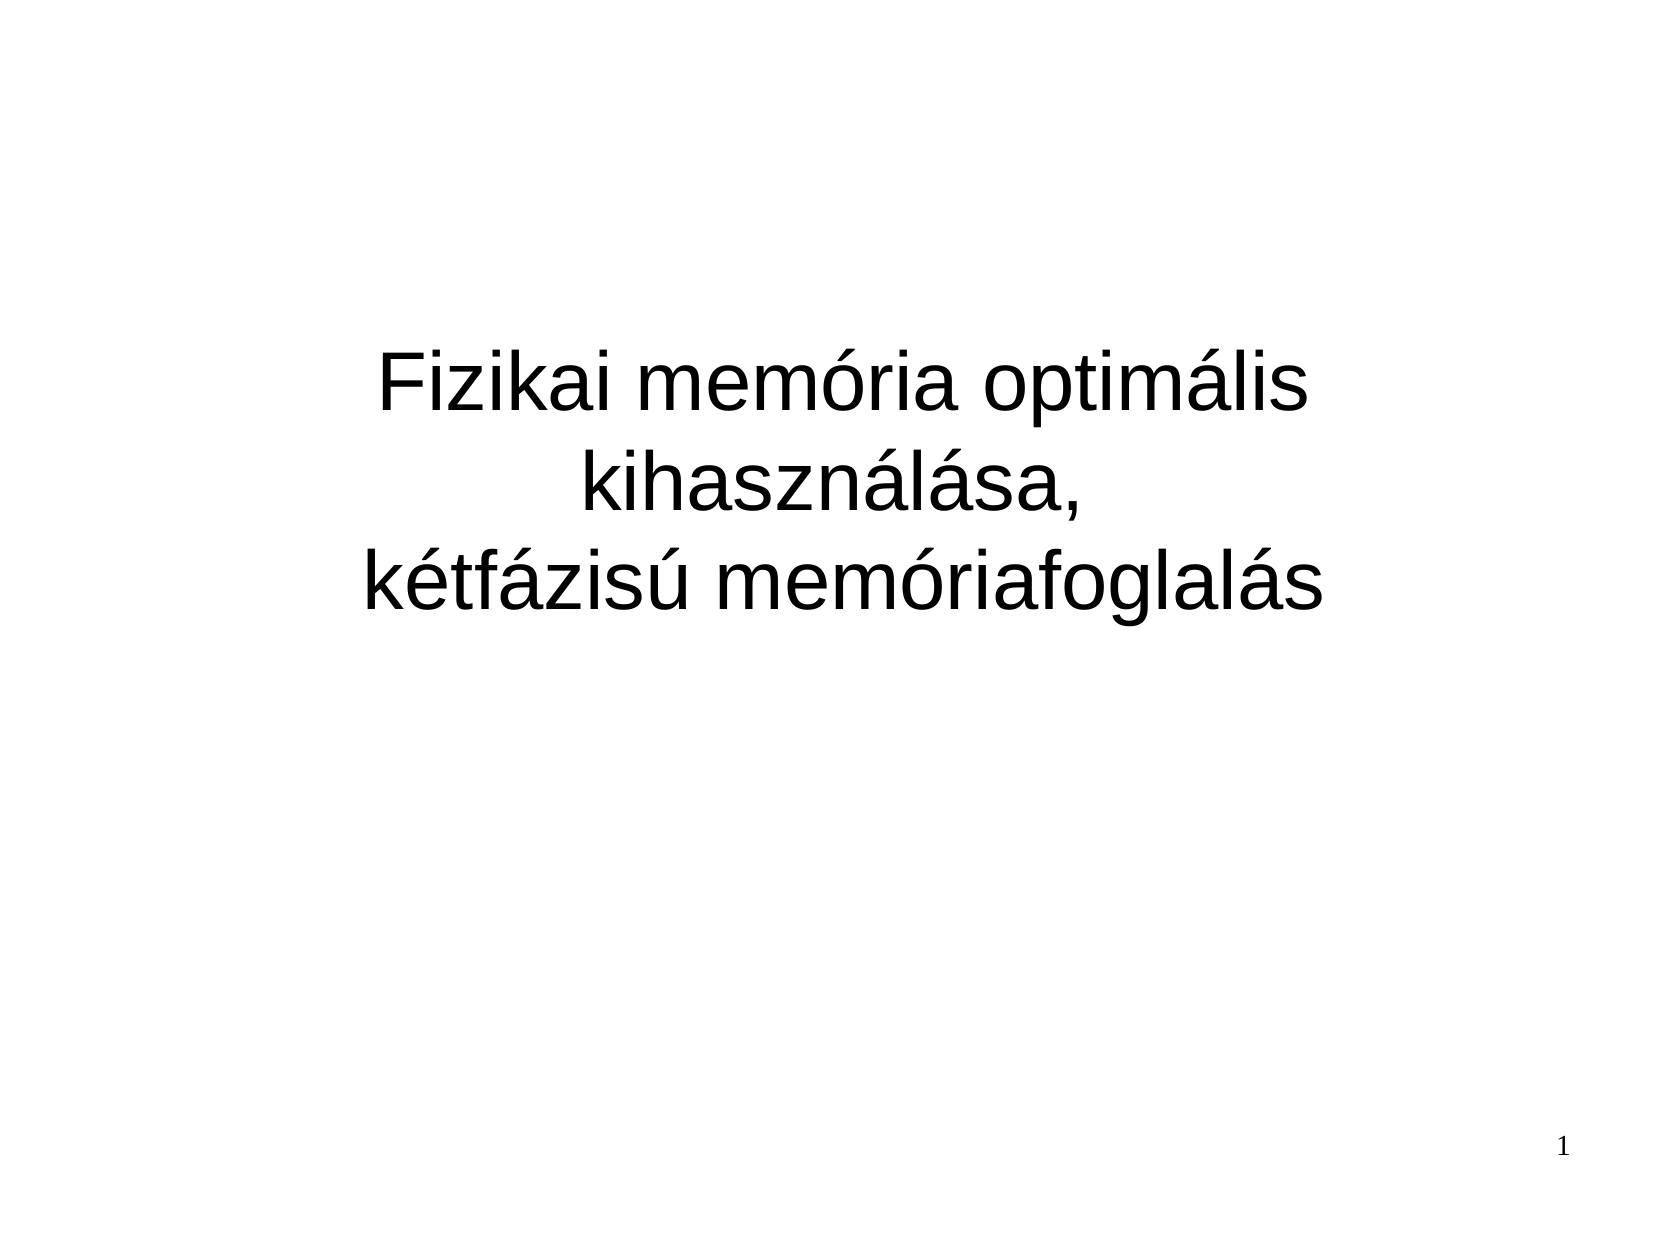

# Fizikai memória optimális kihasználása, kétfázisú memóriafoglalás
1